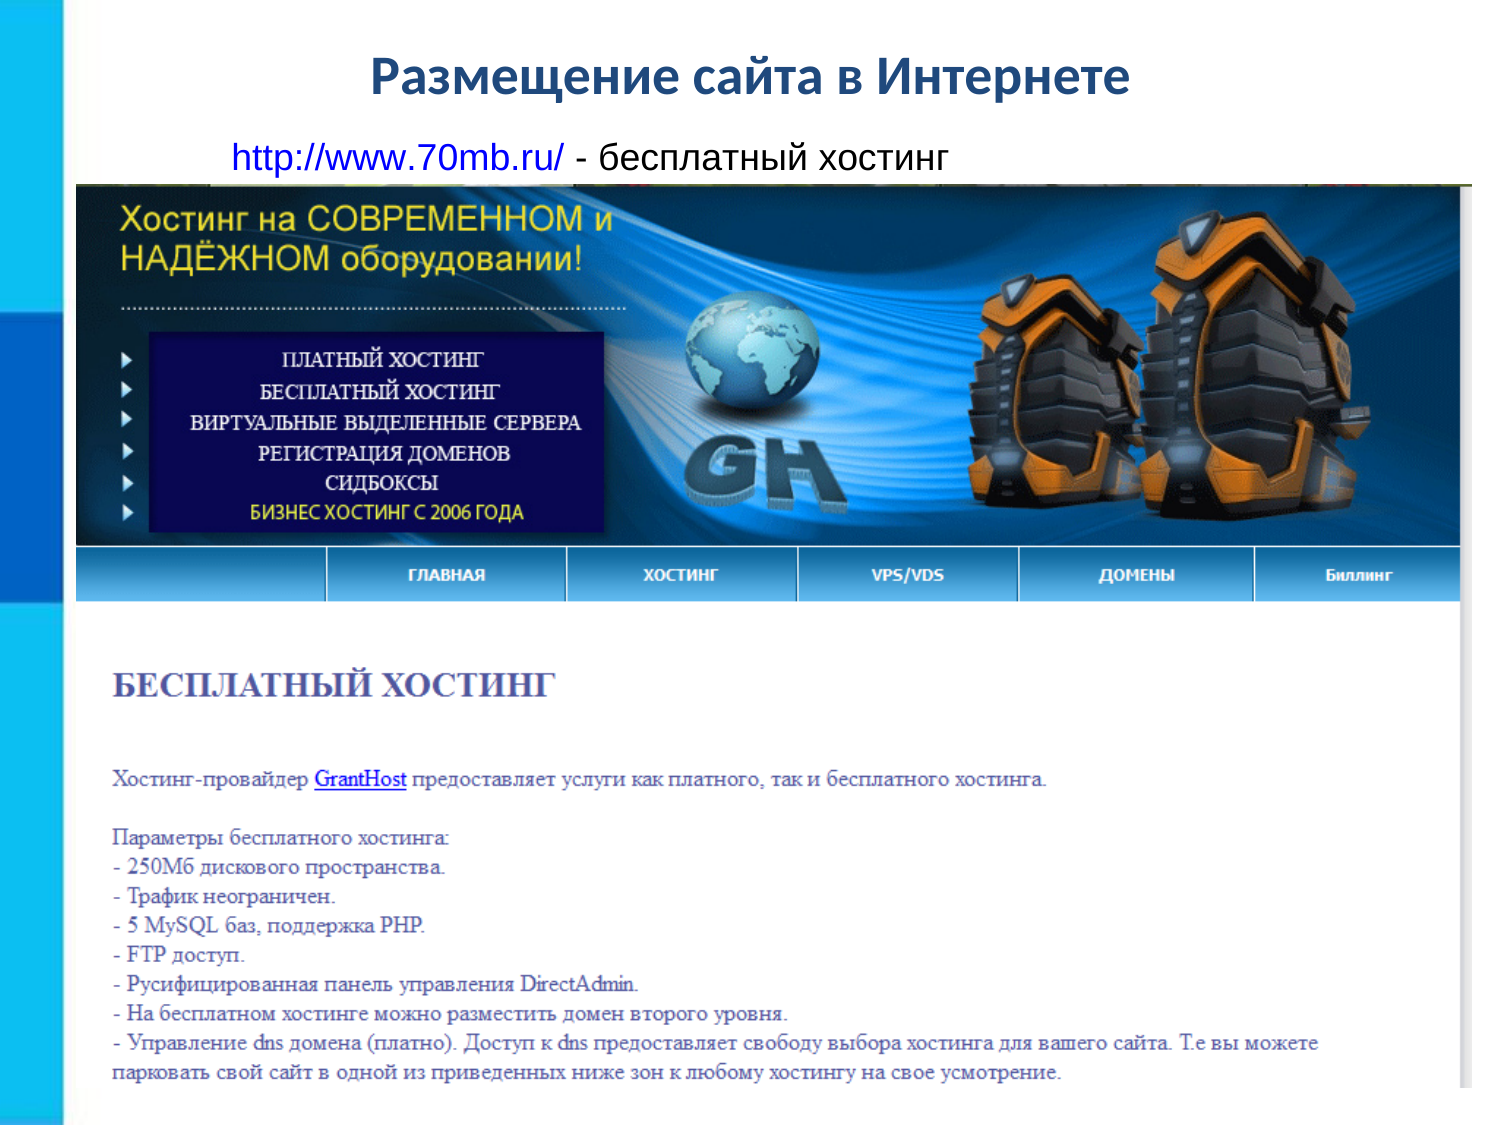

Размещение сайта в Интернете
http://www.70mb.ru/ - бесплатный хостинг